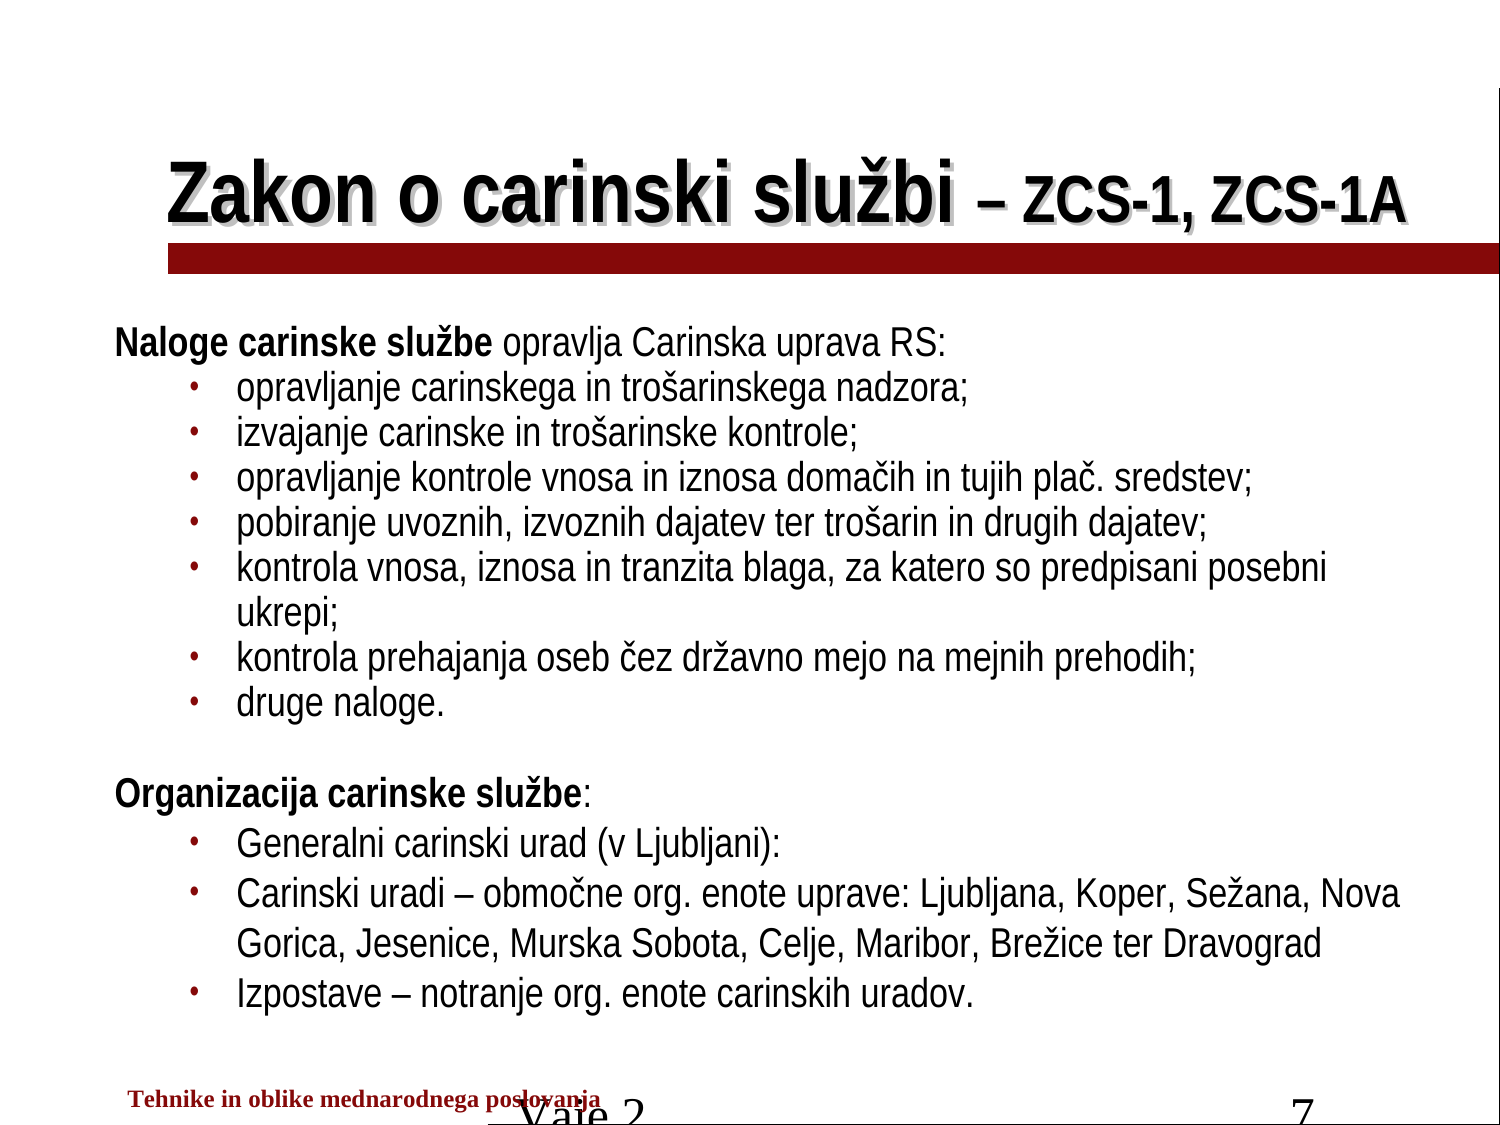

Zakon o carinski službi – ZCS-1, ZCS-1A
# Naloge carinske službe opravlja Carinska uprava RS:
opravljanje carinskega in trošarinskega nadzora;
izvajanje carinske in trošarinske kontrole;
opravljanje kontrole vnosa in iznosa domačih in tujih plač. sredstev;
pobiranje uvoznih, izvoznih dajatev ter trošarin in drugih dajatev;
kontrola vnosa, iznosa in tranzita blaga, za katero so predpisani posebni ukrepi;
kontrola prehajanja oseb čez državno mejo na mejnih prehodih;
druge naloge.
Organizacija carinske službe:
Generalni carinski urad (v Ljubljani):
Carinski uradi – območne org. enote uprave: Ljubljana, Koper, Sežana, Nova Gorica, Jesenice, Murska Sobota, Celje, Maribor, Brežice ter Dravograd
Izpostave – notranje org. enote carinskih uradov.
Vaje 1
7